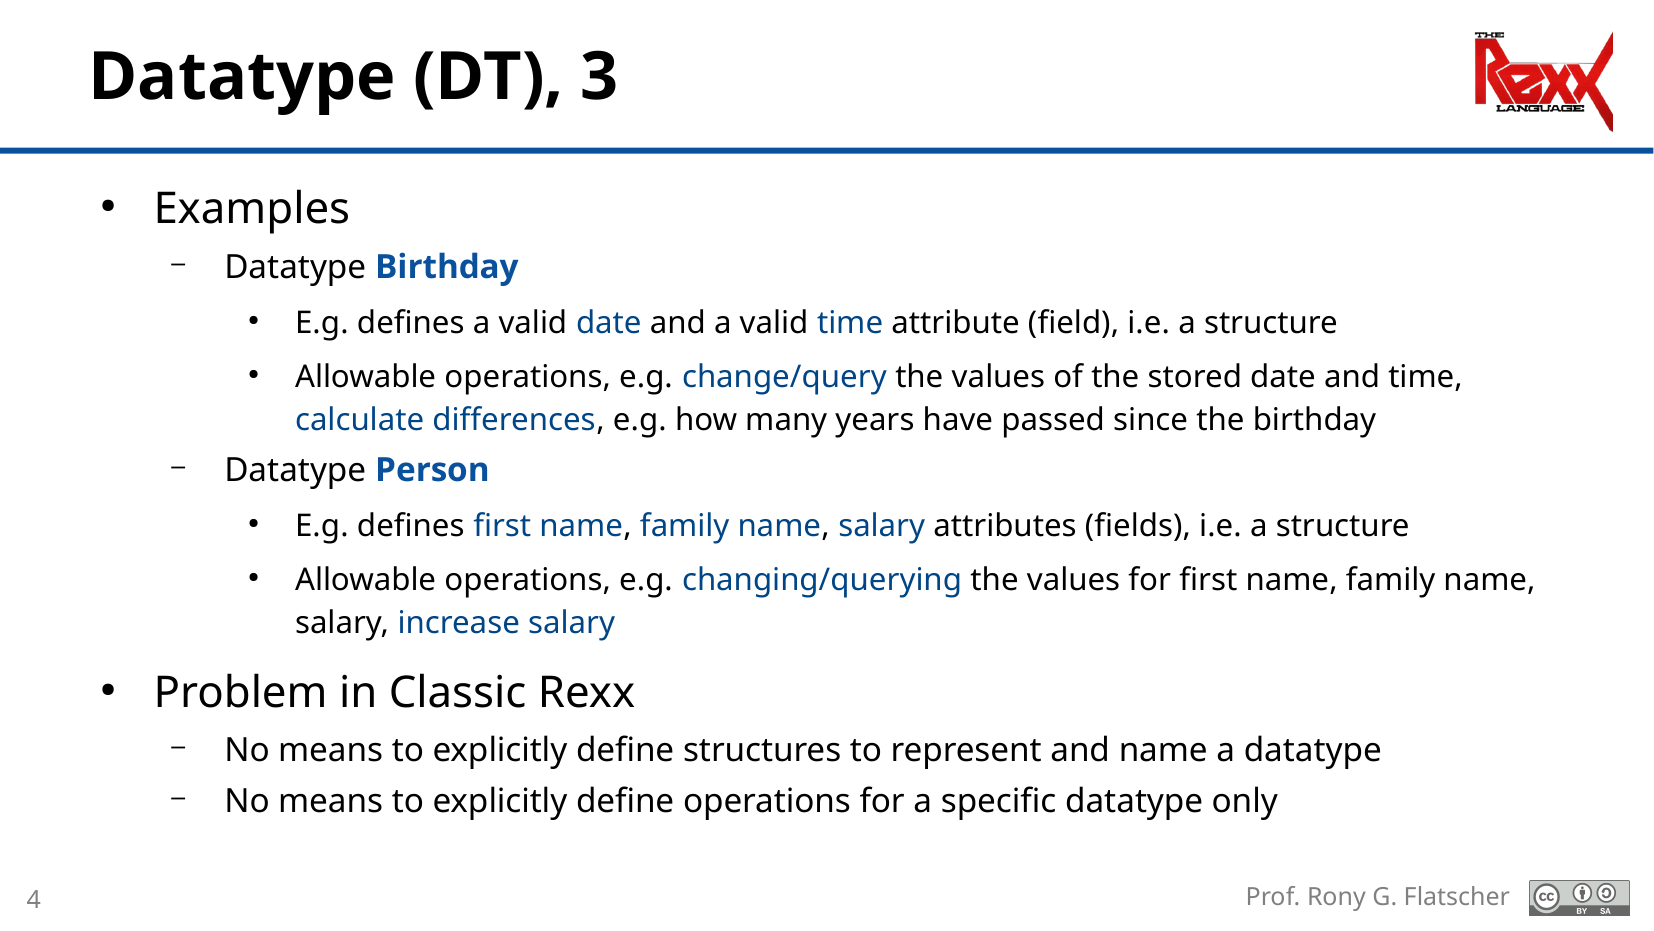

# Datatype (DT), 3
Examples
Datatype Birthday
E.g. defines a valid date and a valid time attribute (field), i.e. a structure
Allowable operations, e.g. change/query the values of the stored date and time, calculate differences, e.g. how many years have passed since the birthday
Datatype Person
E.g. defines first name, family name, salary attributes (fields), i.e. a structure
Allowable operations, e.g. changing/querying the values for first name, family name, salary, increase salary
Problem in Classic Rexx
No means to explicitly define structures to represent and name a datatype
No means to explicitly define operations for a specific datatype only